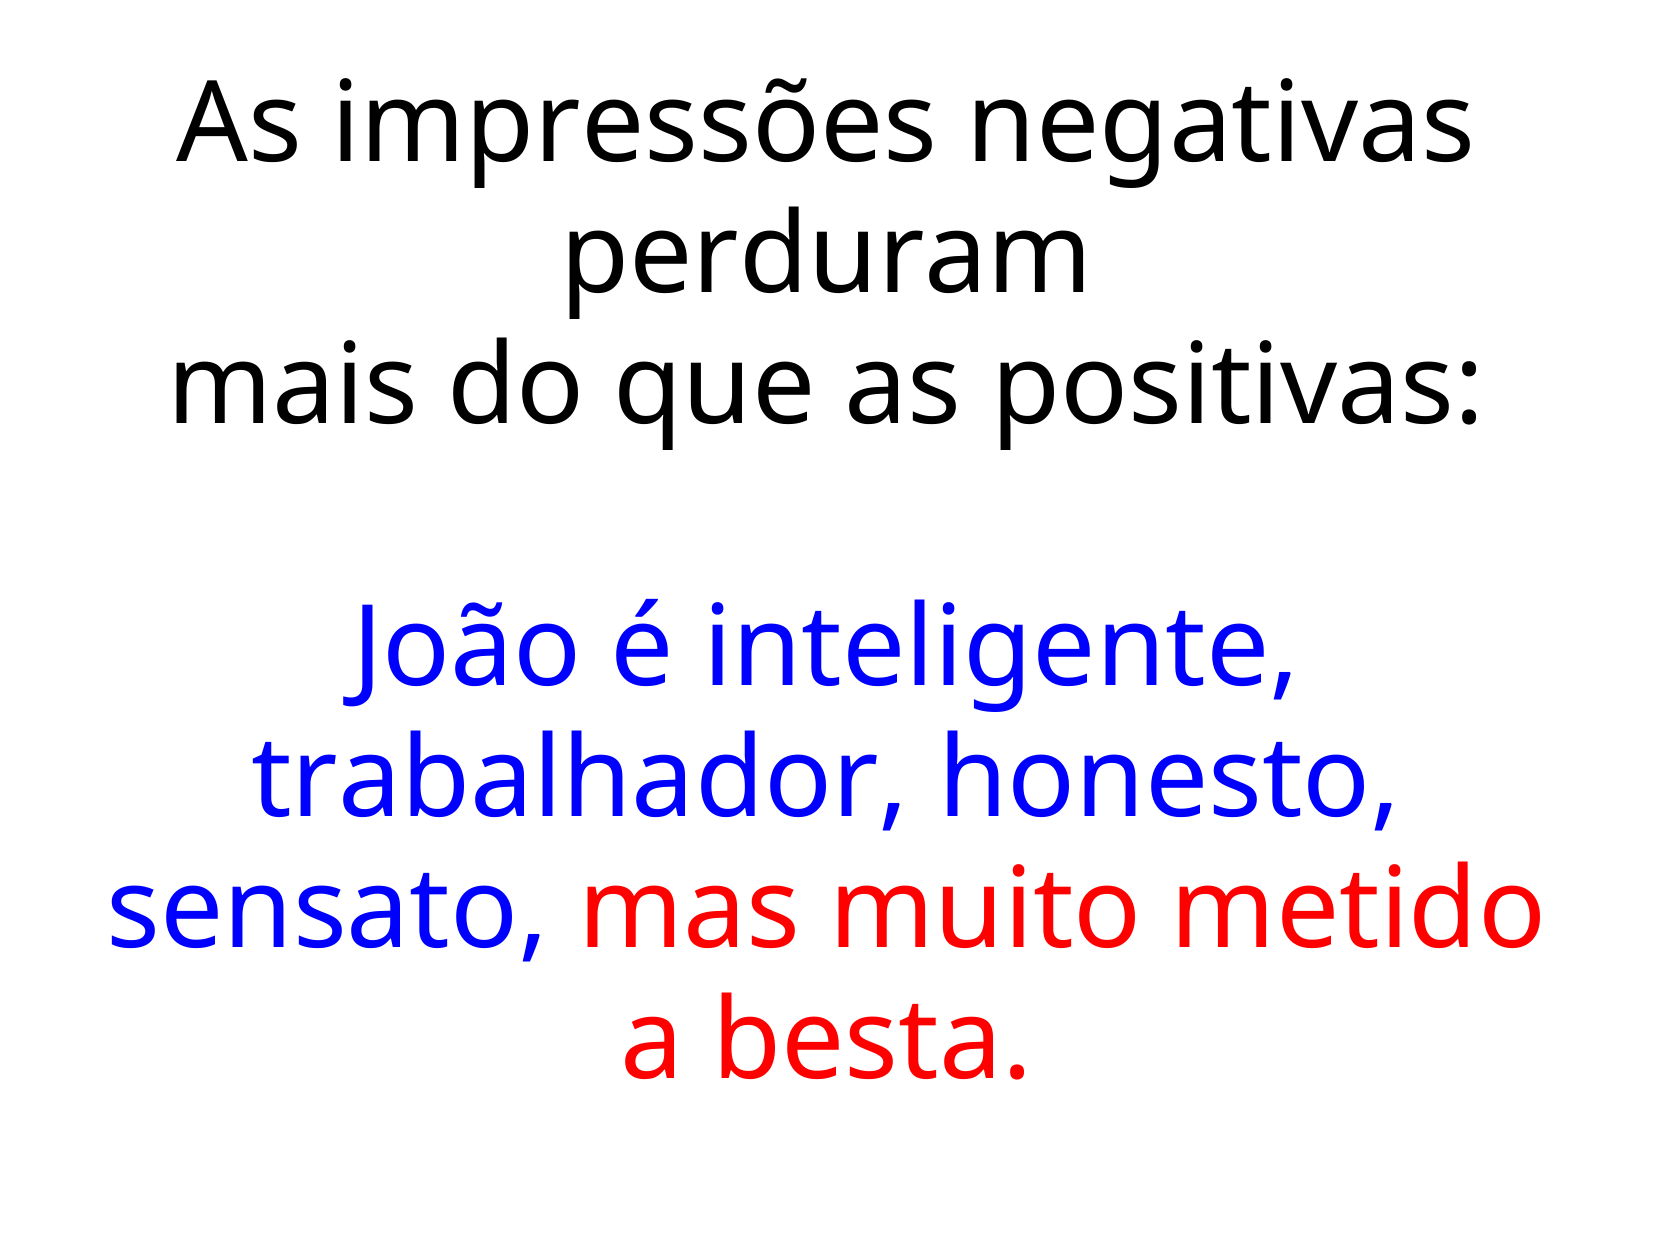

As impressões negativas perduram
mais do que as positivas:
João é inteligente, trabalhador, honesto, sensato, mas muito metido a besta.